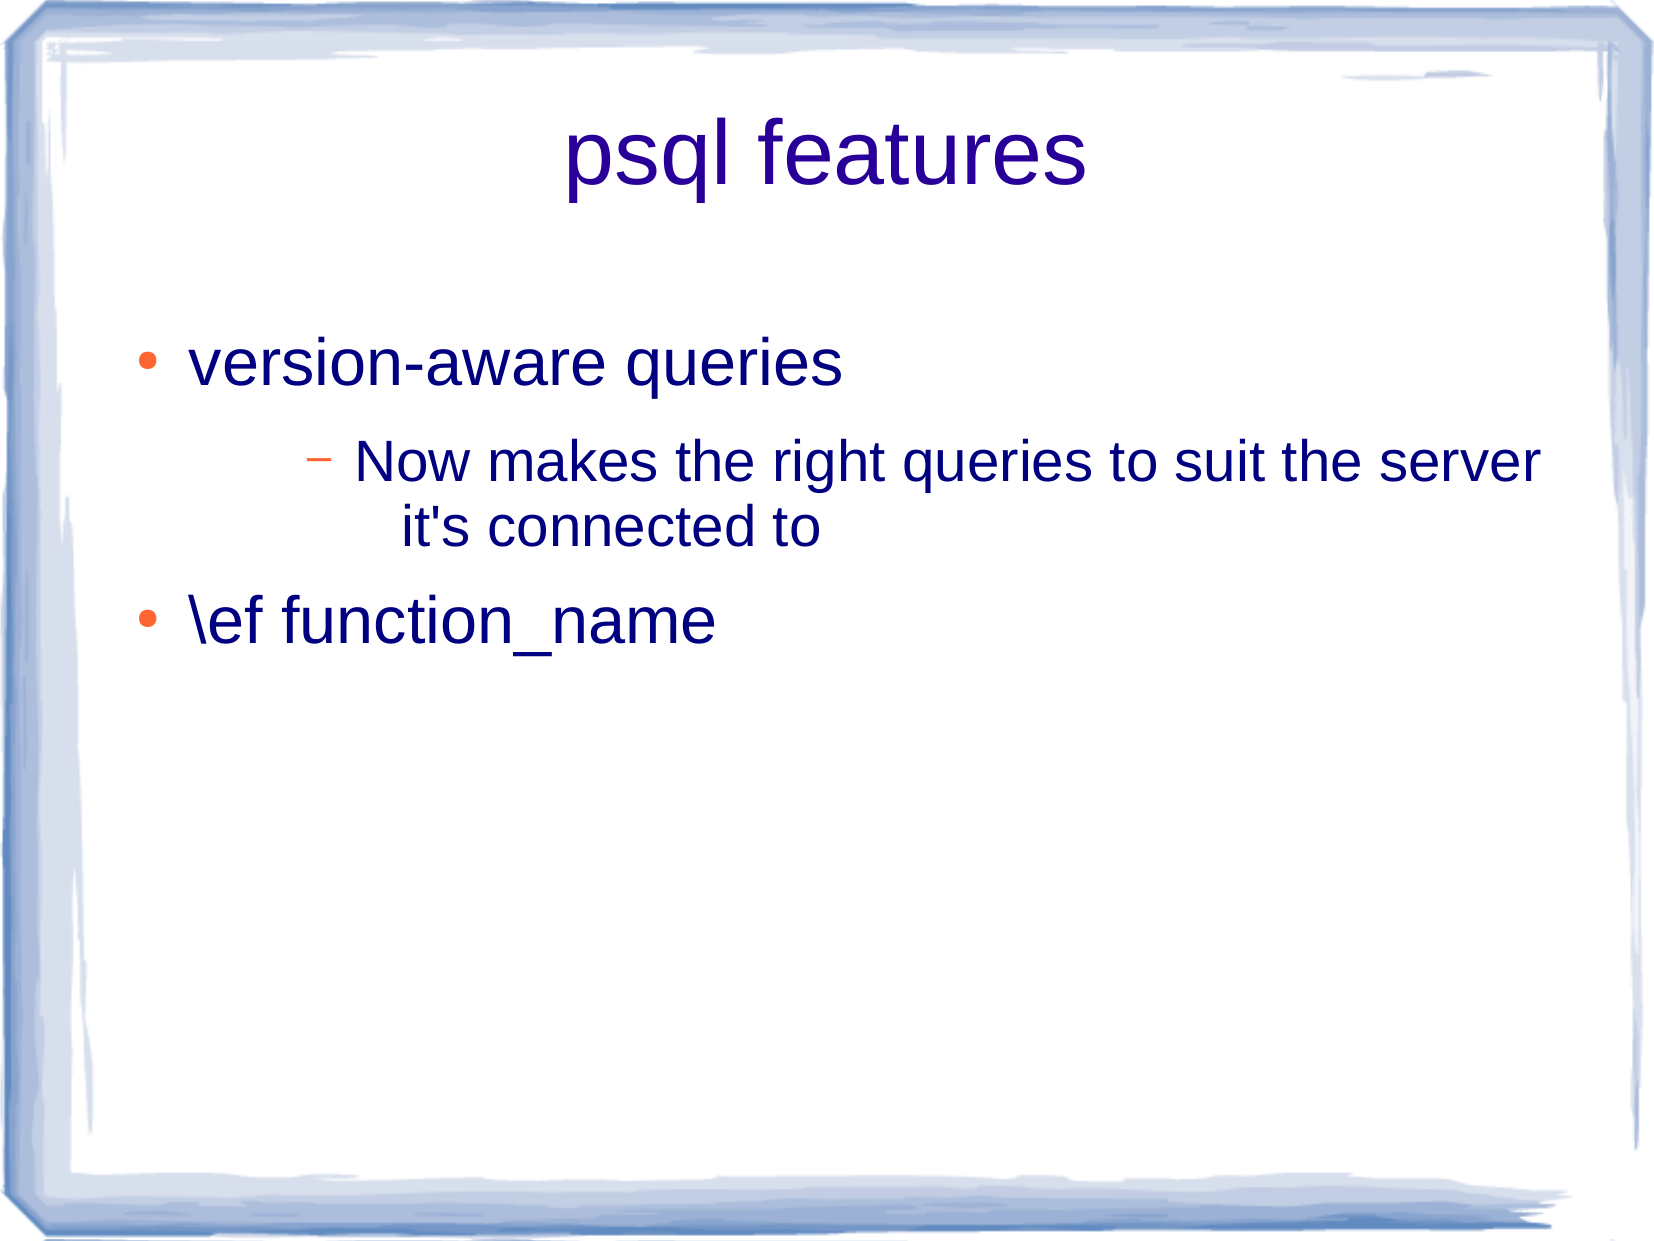

# psql features
version-aware queries
Now makes the right queries to suit the server it's connected to
\ef function_name